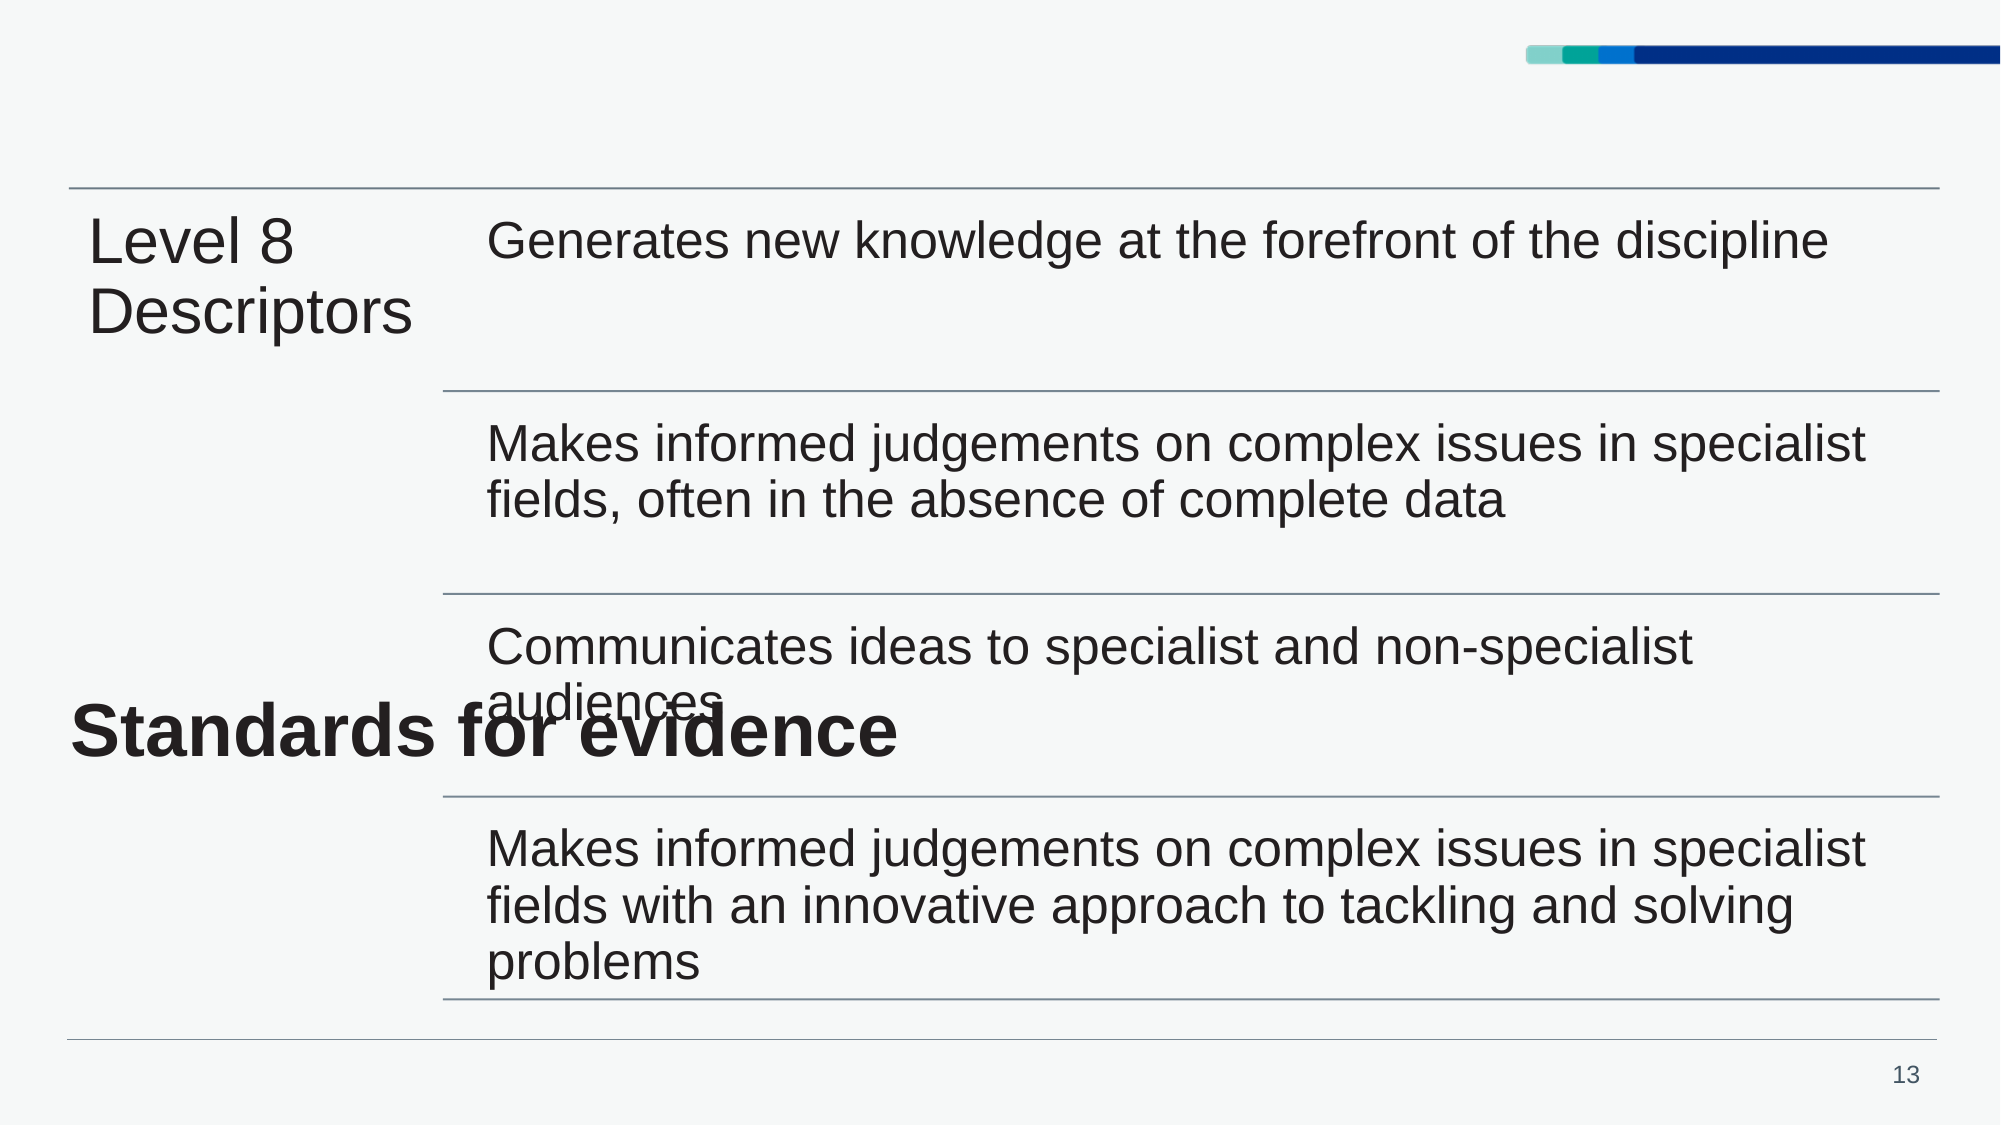

Level 8 Descriptors
Generates new knowledge at the forefront of the discipline
Makes informed judgements on complex issues in specialist fields, often in the absence of complete data
Communicates ideas to specialist and non-specialist audiences
Makes informed judgements on complex issues in specialist fields with an innovative approach to tackling and solving problems
# Standards for evidence